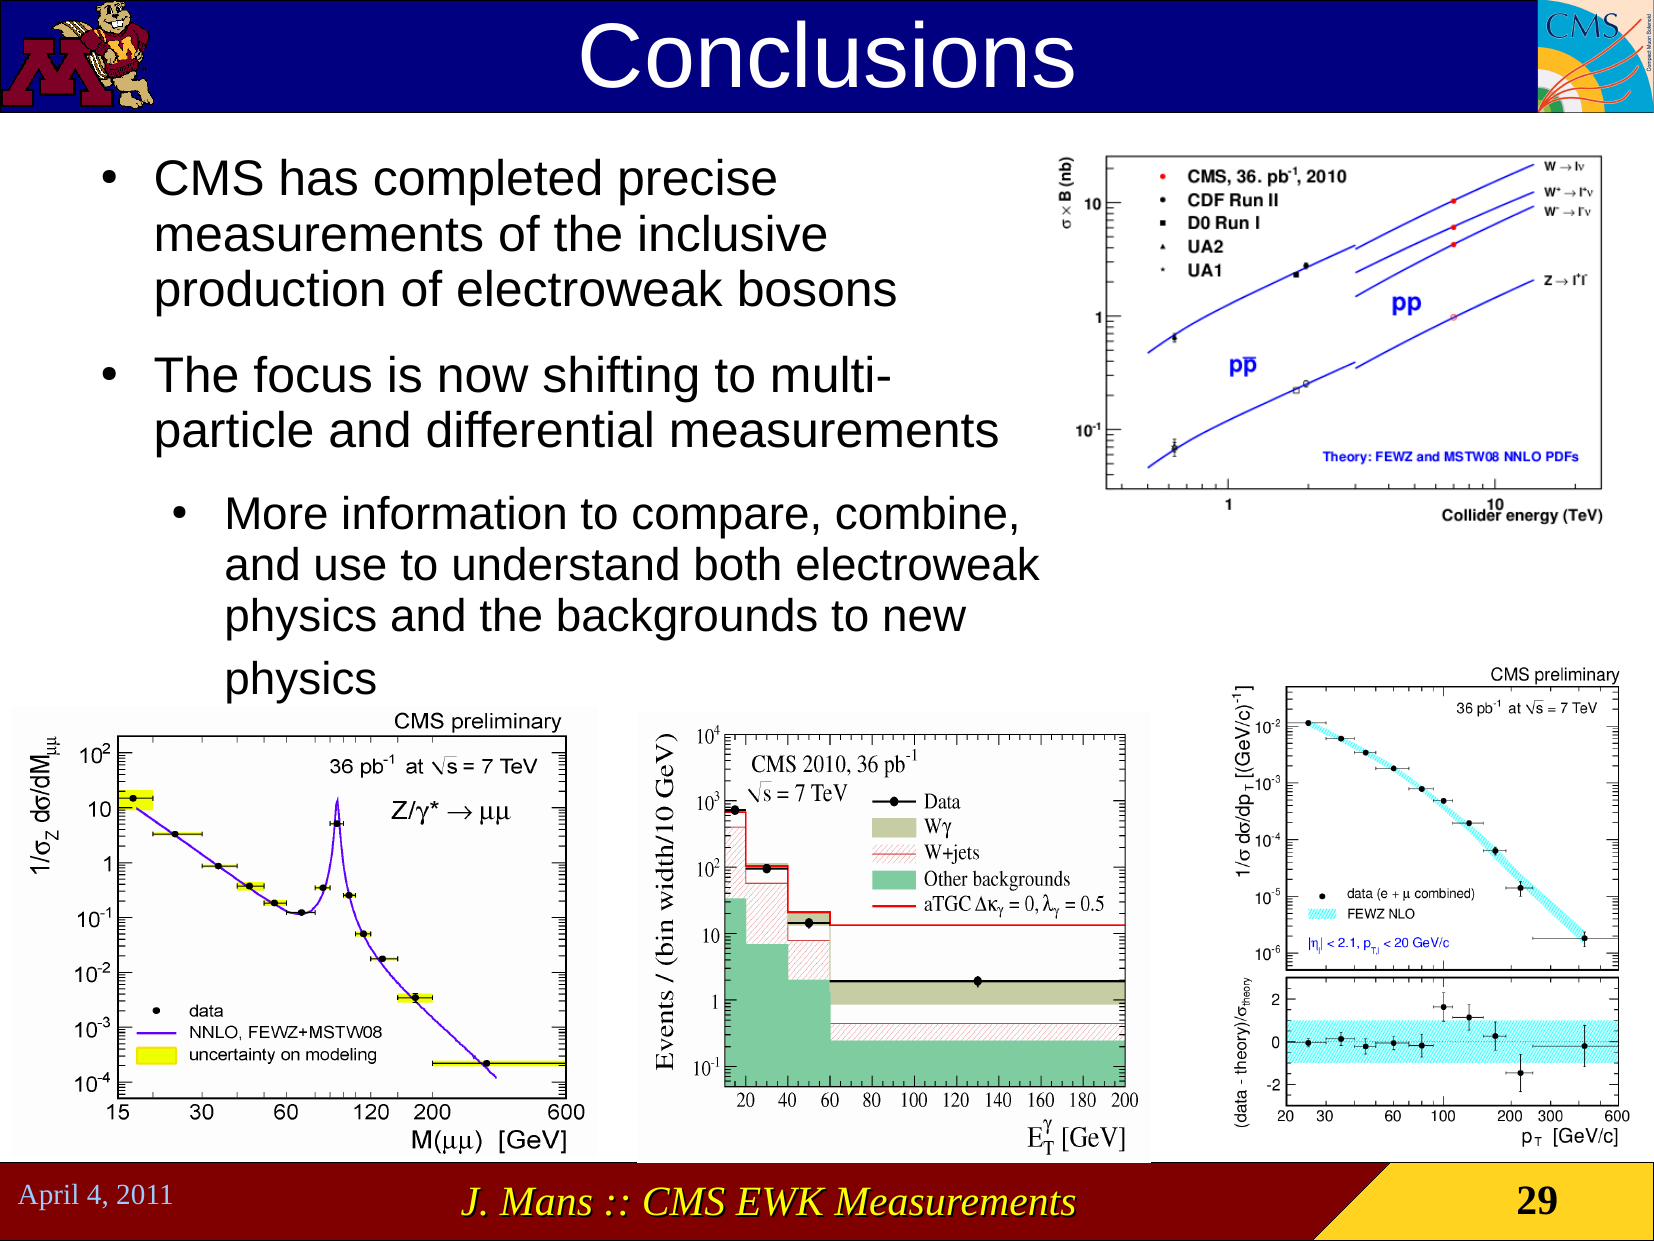

# Conclusions
CMS has completed precise measurements of the inclusive production of electroweak bosons
The focus is now shifting to multi-particle and differential measurements
More information to compare, combine, and use to understand both electroweak physics and the backgrounds to new physics
J. Mans :: CMS EWK Measurements
29
April 4, 2011